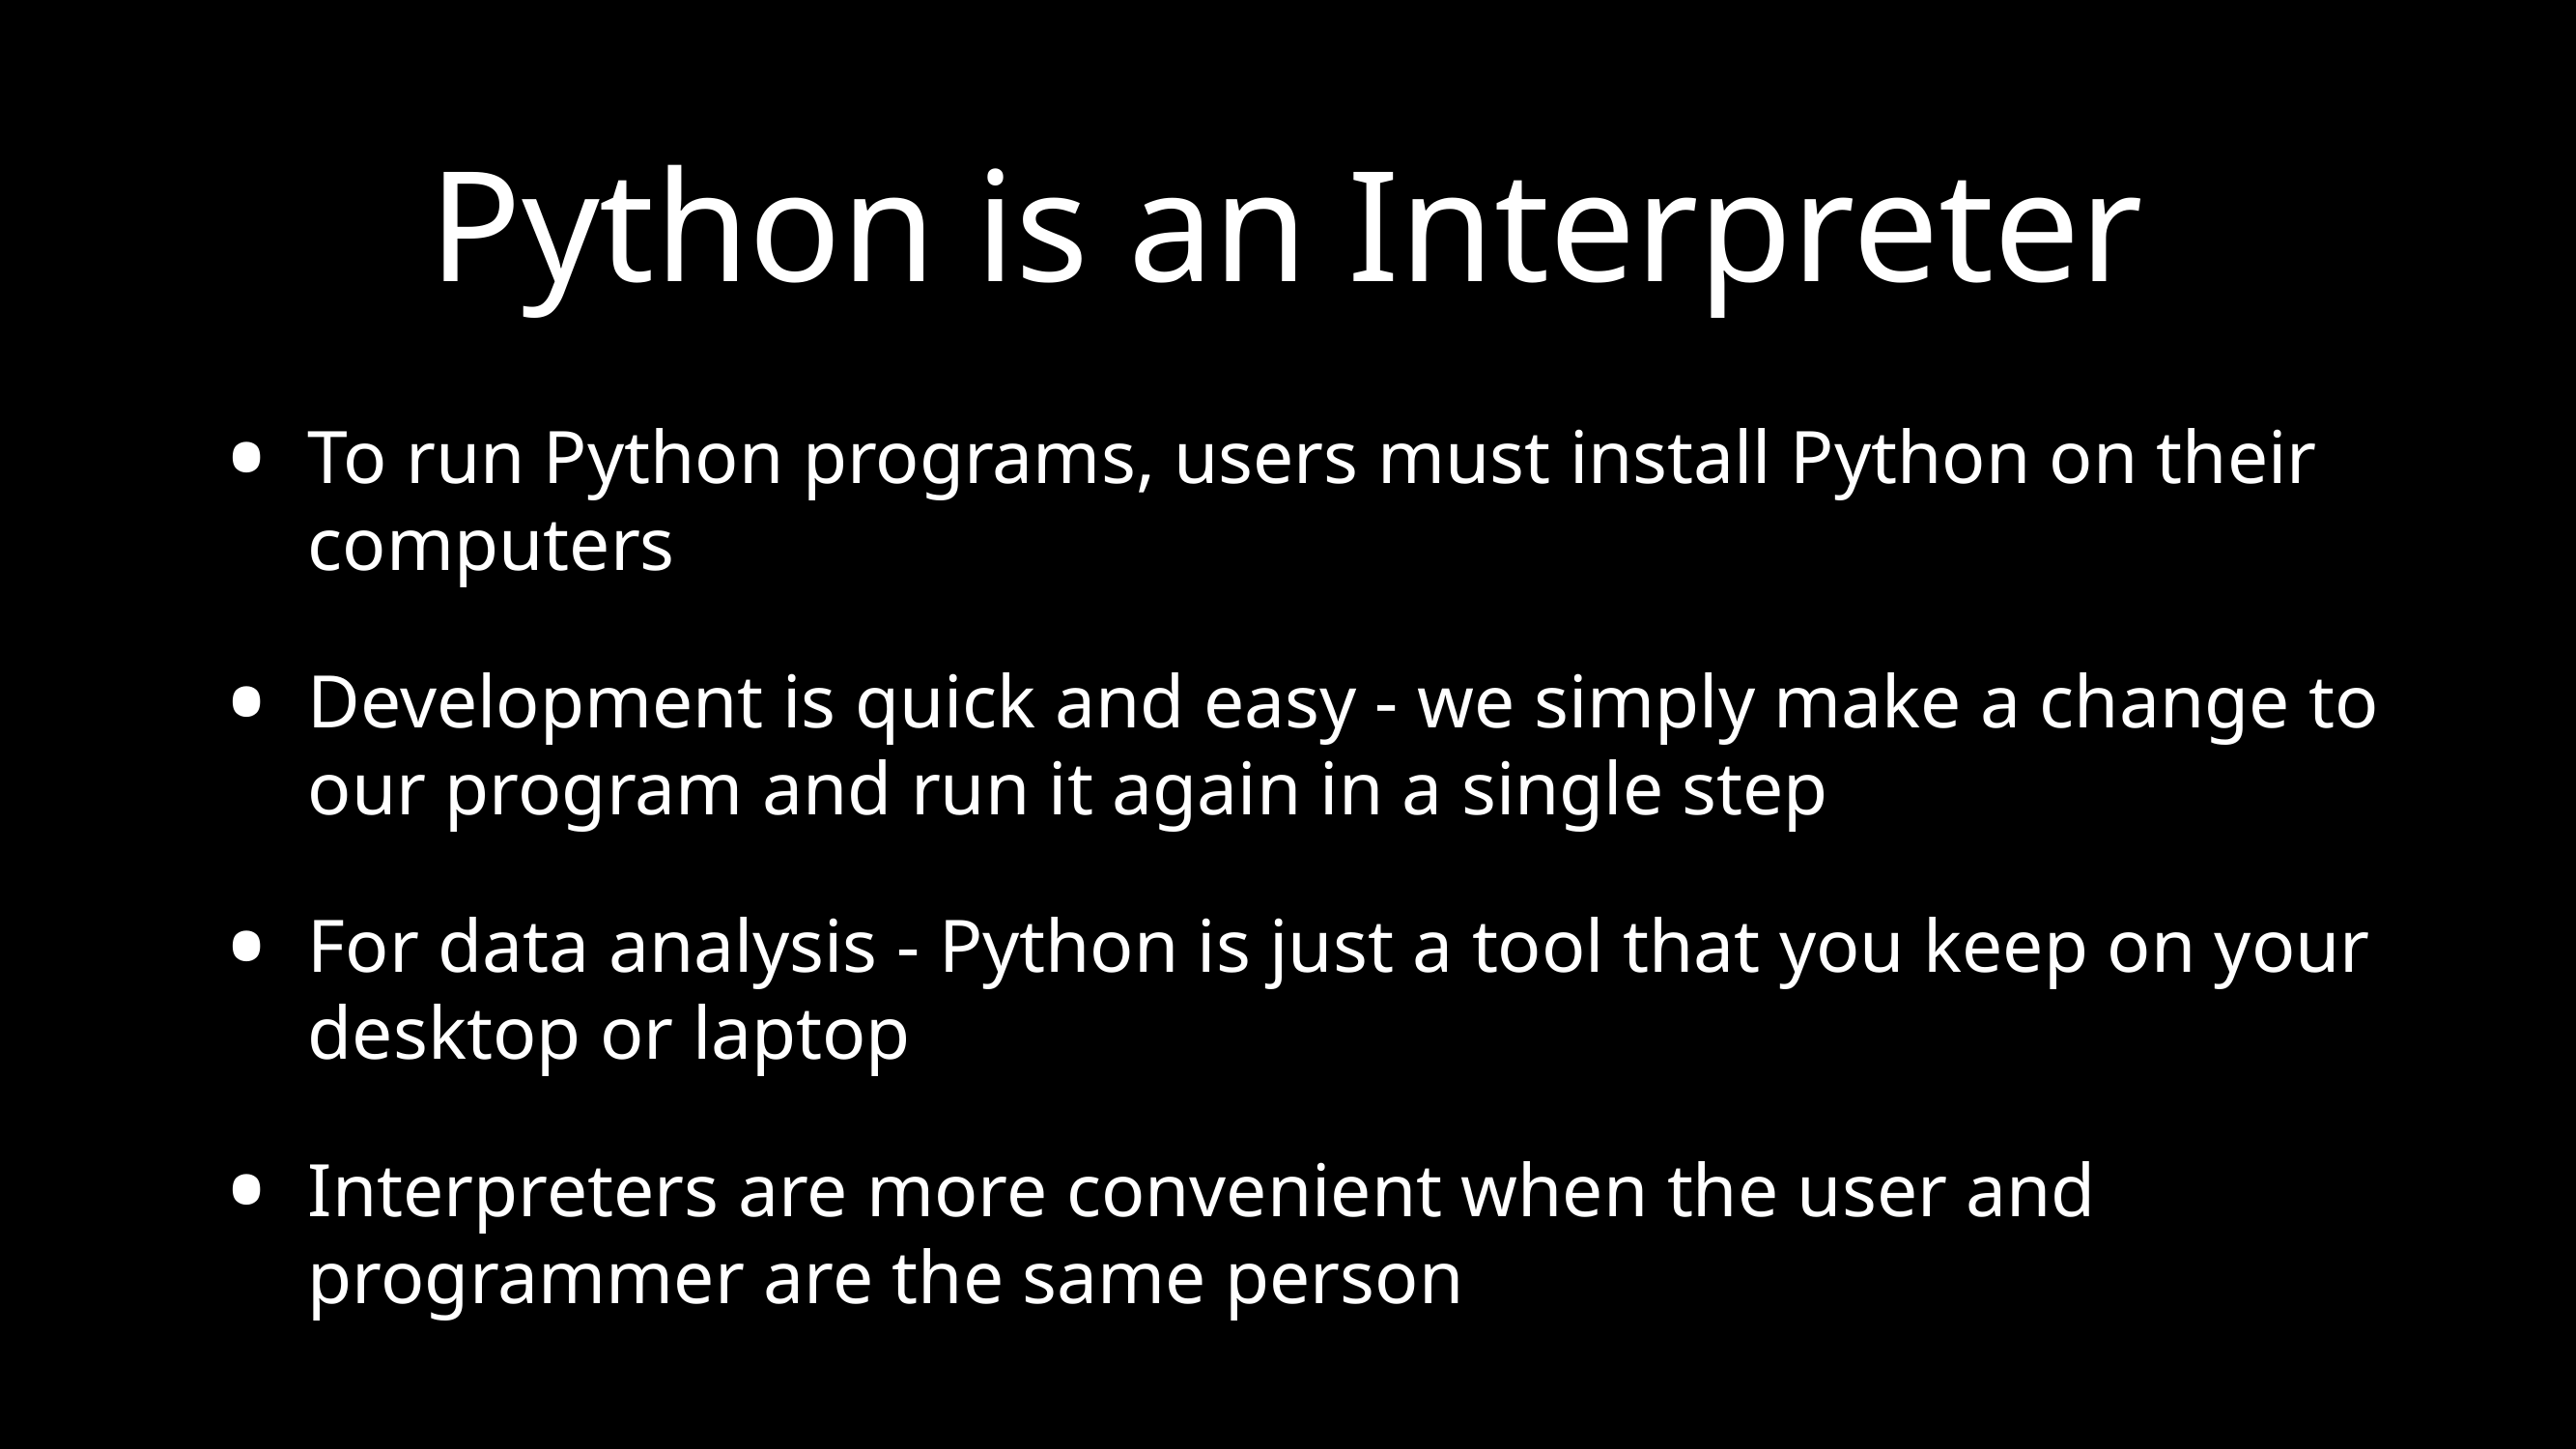

# Python is an Interpreter
To run Python programs, users must install Python on their computers
Development is quick and easy - we simply make a change to our program and run it again in a single step
For data analysis - Python is just a tool that you keep on your desktop or laptop
Interpreters are more convenient when the user and programmer are the same person